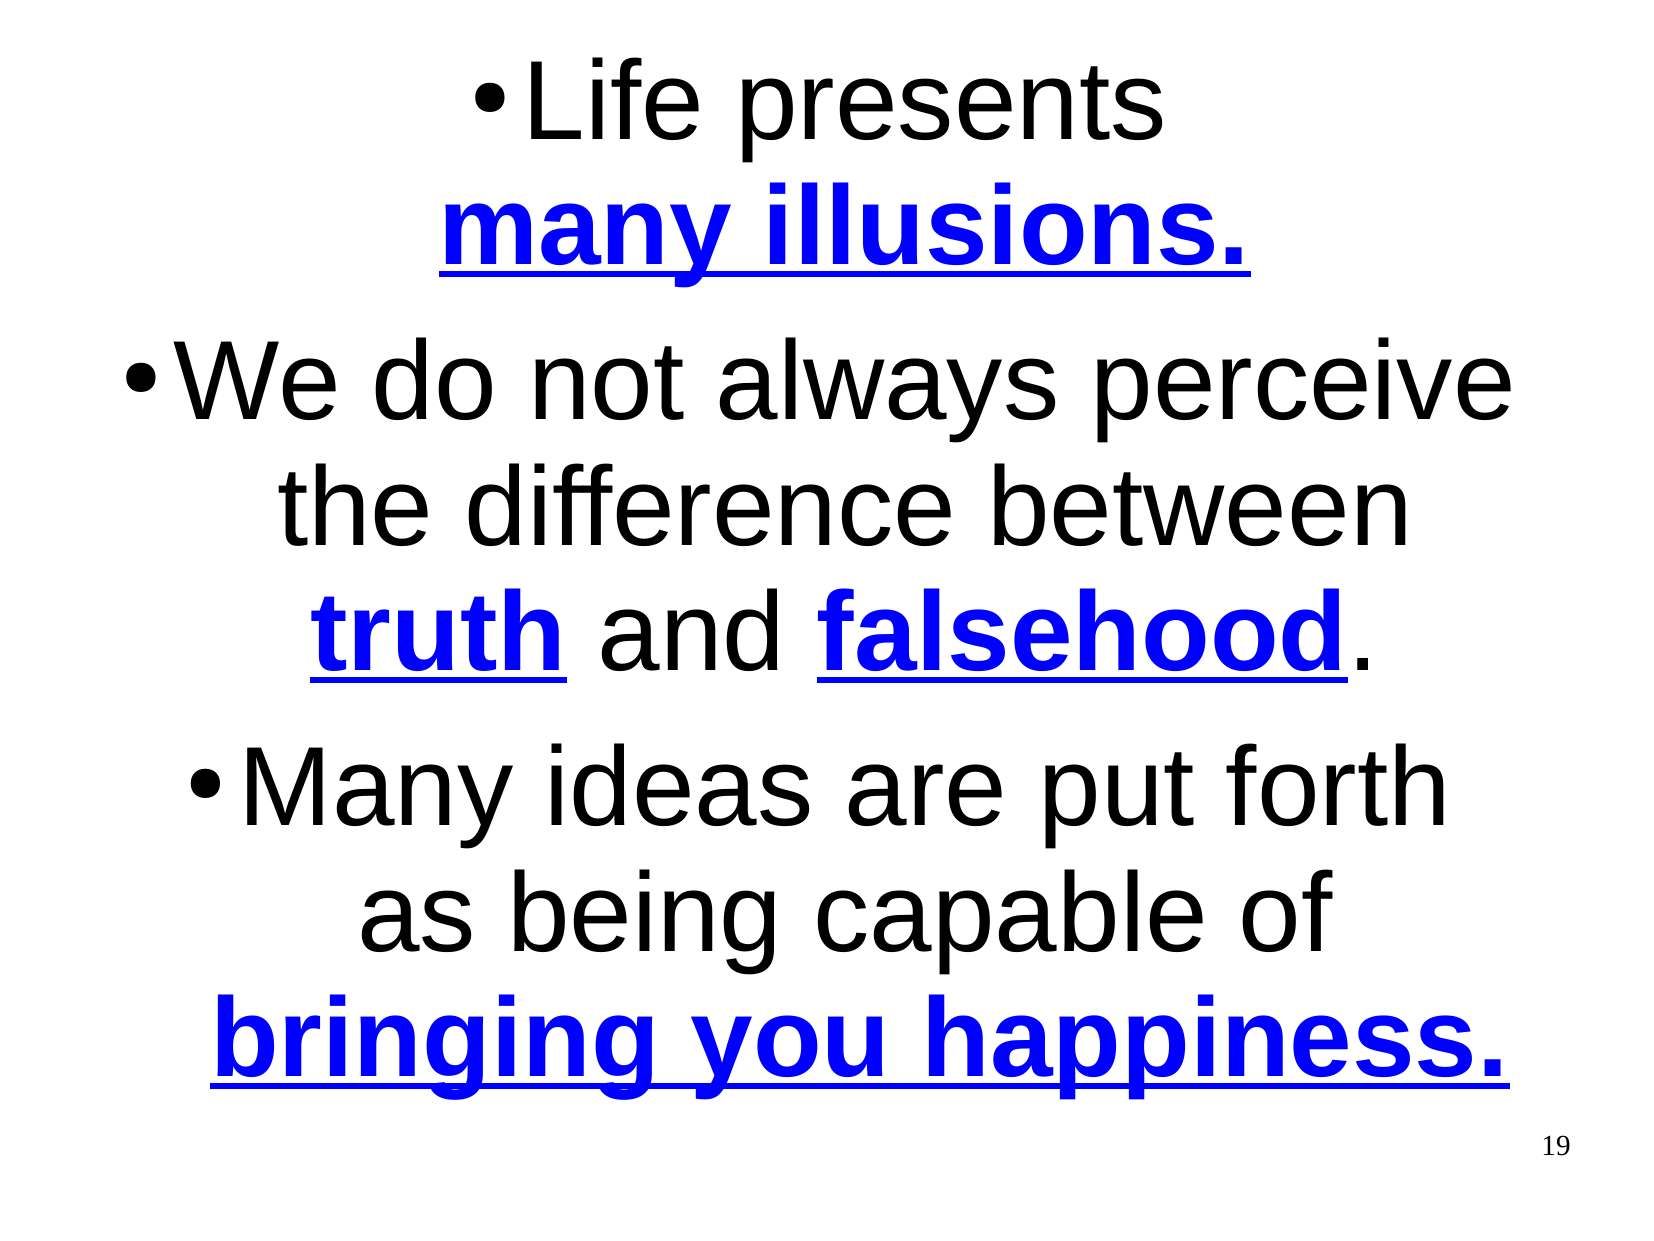

# Life presents many illusions.
We do not always perceive
the difference between
truth and falsehood.
Many ideas are put forth
as being capable of
bringing you happiness.
19